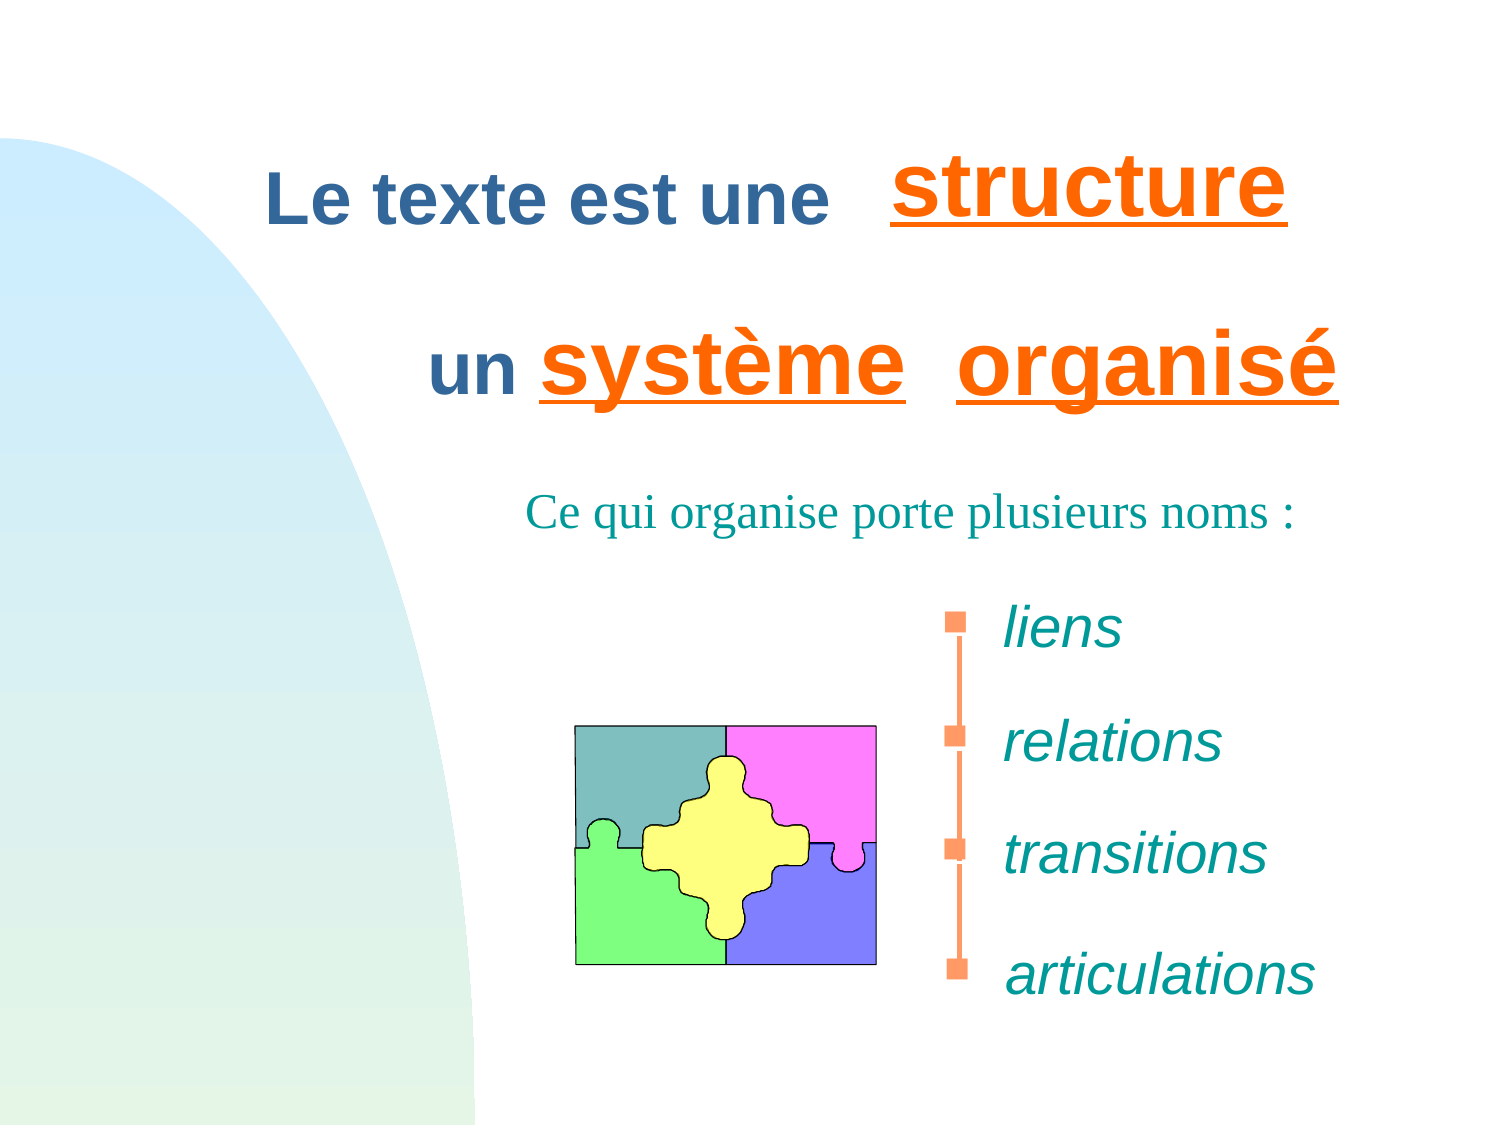

structure
# Le texte est une
un système
organisé
Ce qui organise porte plusieurs noms :
liens
relations
transitions
articulations